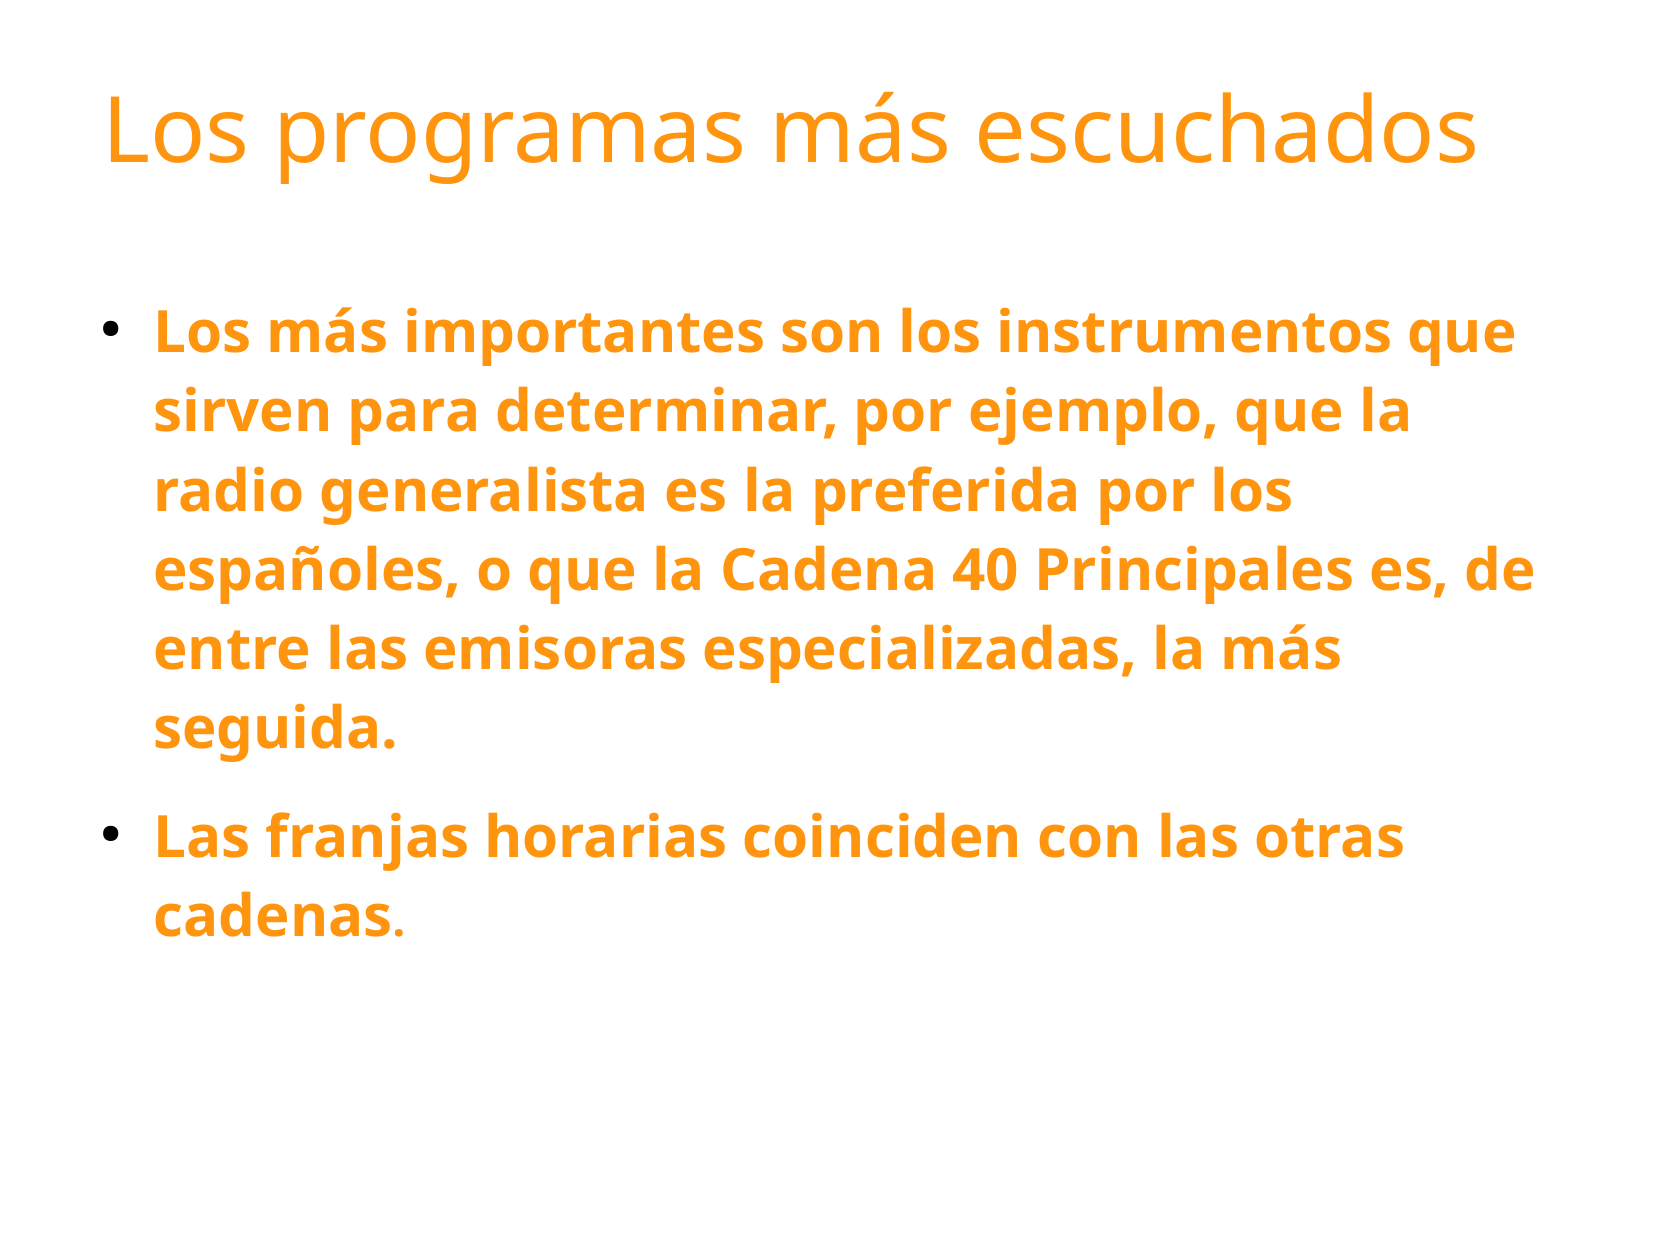

# Los programas más escuchados
Los más importantes son los instrumentos que sirven para determinar, por ejemplo, que la radio generalista es la preferida por los españoles, o que la Cadena 40 Principales es, de entre las emisoras especializadas, la más seguida.
Las franjas horarias coinciden con las otras cadenas.